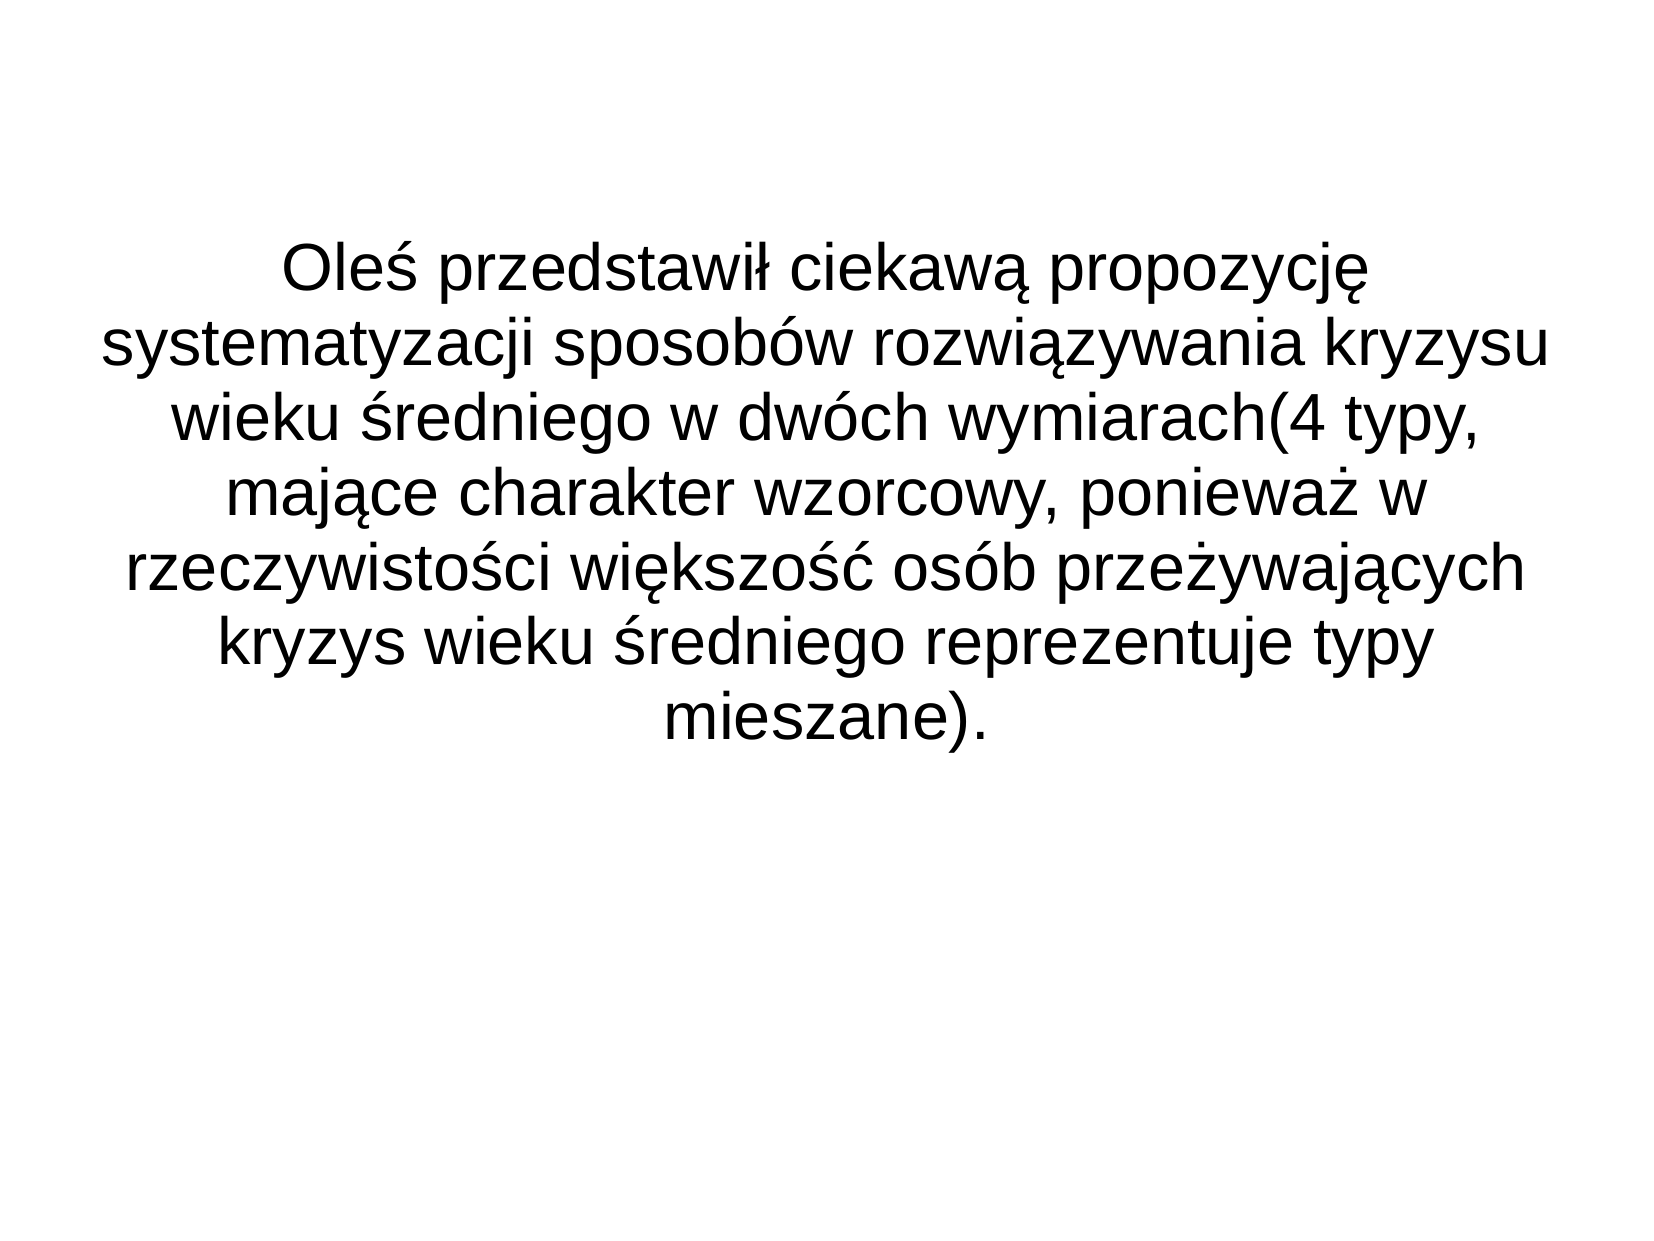

# Oleś przedstawił ciekawą propozycję systematyzacji sposobów rozwiązywania kryzysu wieku średniego w dwóch wymiarach(4 typy, mające charakter wzorcowy, ponieważ w rzeczywistości większość osób przeżywających kryzys wieku średniego reprezentuje typy mieszane).